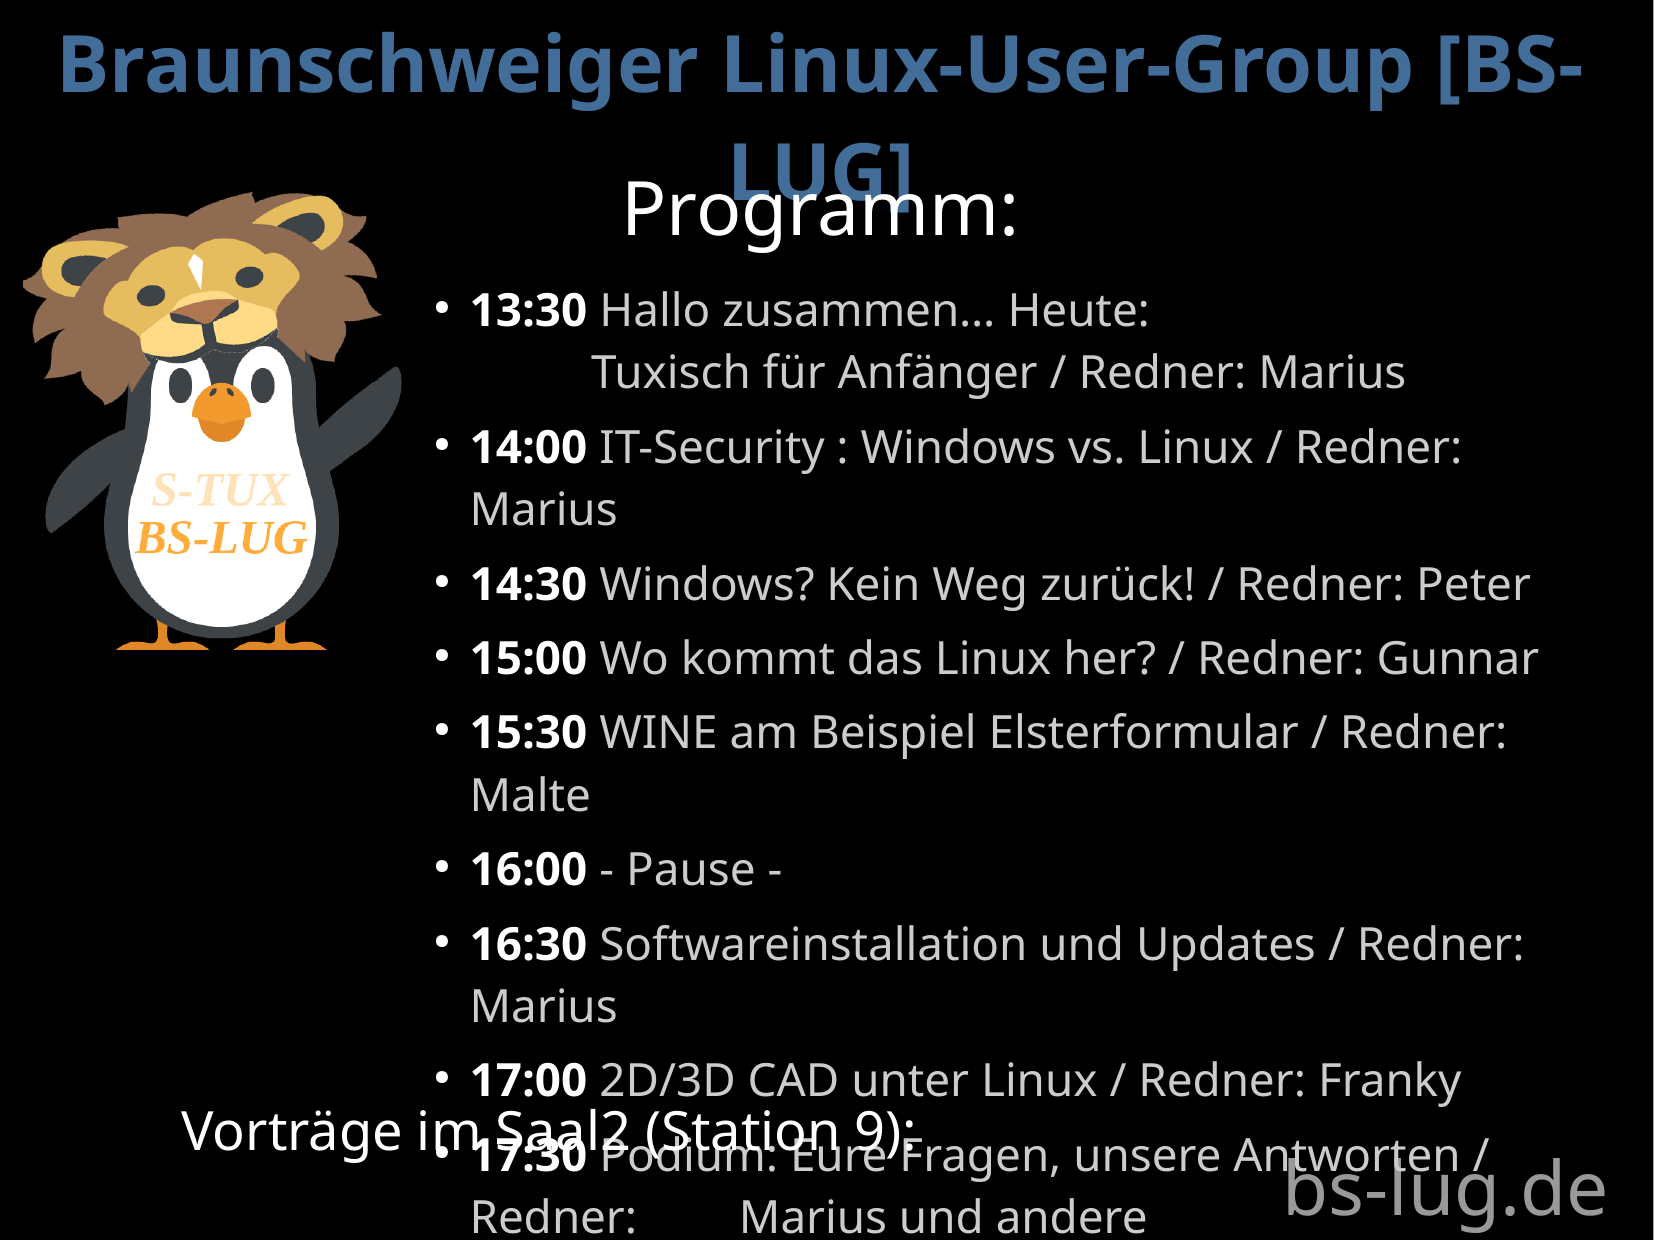

Programm:
13:30 Hallo zusammen… Heute:
	 Tuxisch für Anfänger / Redner: Marius
14:00 IT-Security : Windows vs. Linux / Redner: Marius
14:30 Windows? Kein Weg zurück! / Redner: Peter
15:00 Wo kommt das Linux her? / Redner: Gunnar
15:30 WINE am Beispiel Elsterformular / Redner: Malte
16:00 - Pause -
16:30 Softwareinstallation und Updates / Redner: Marius
17:00 2D/3D CAD unter Linux / Redner: Franky
17:30 Podium: Eure Fragen, unsere Antworten / Redner: 	 Marius und andere
Vorträge im Saal2 (Station 9):